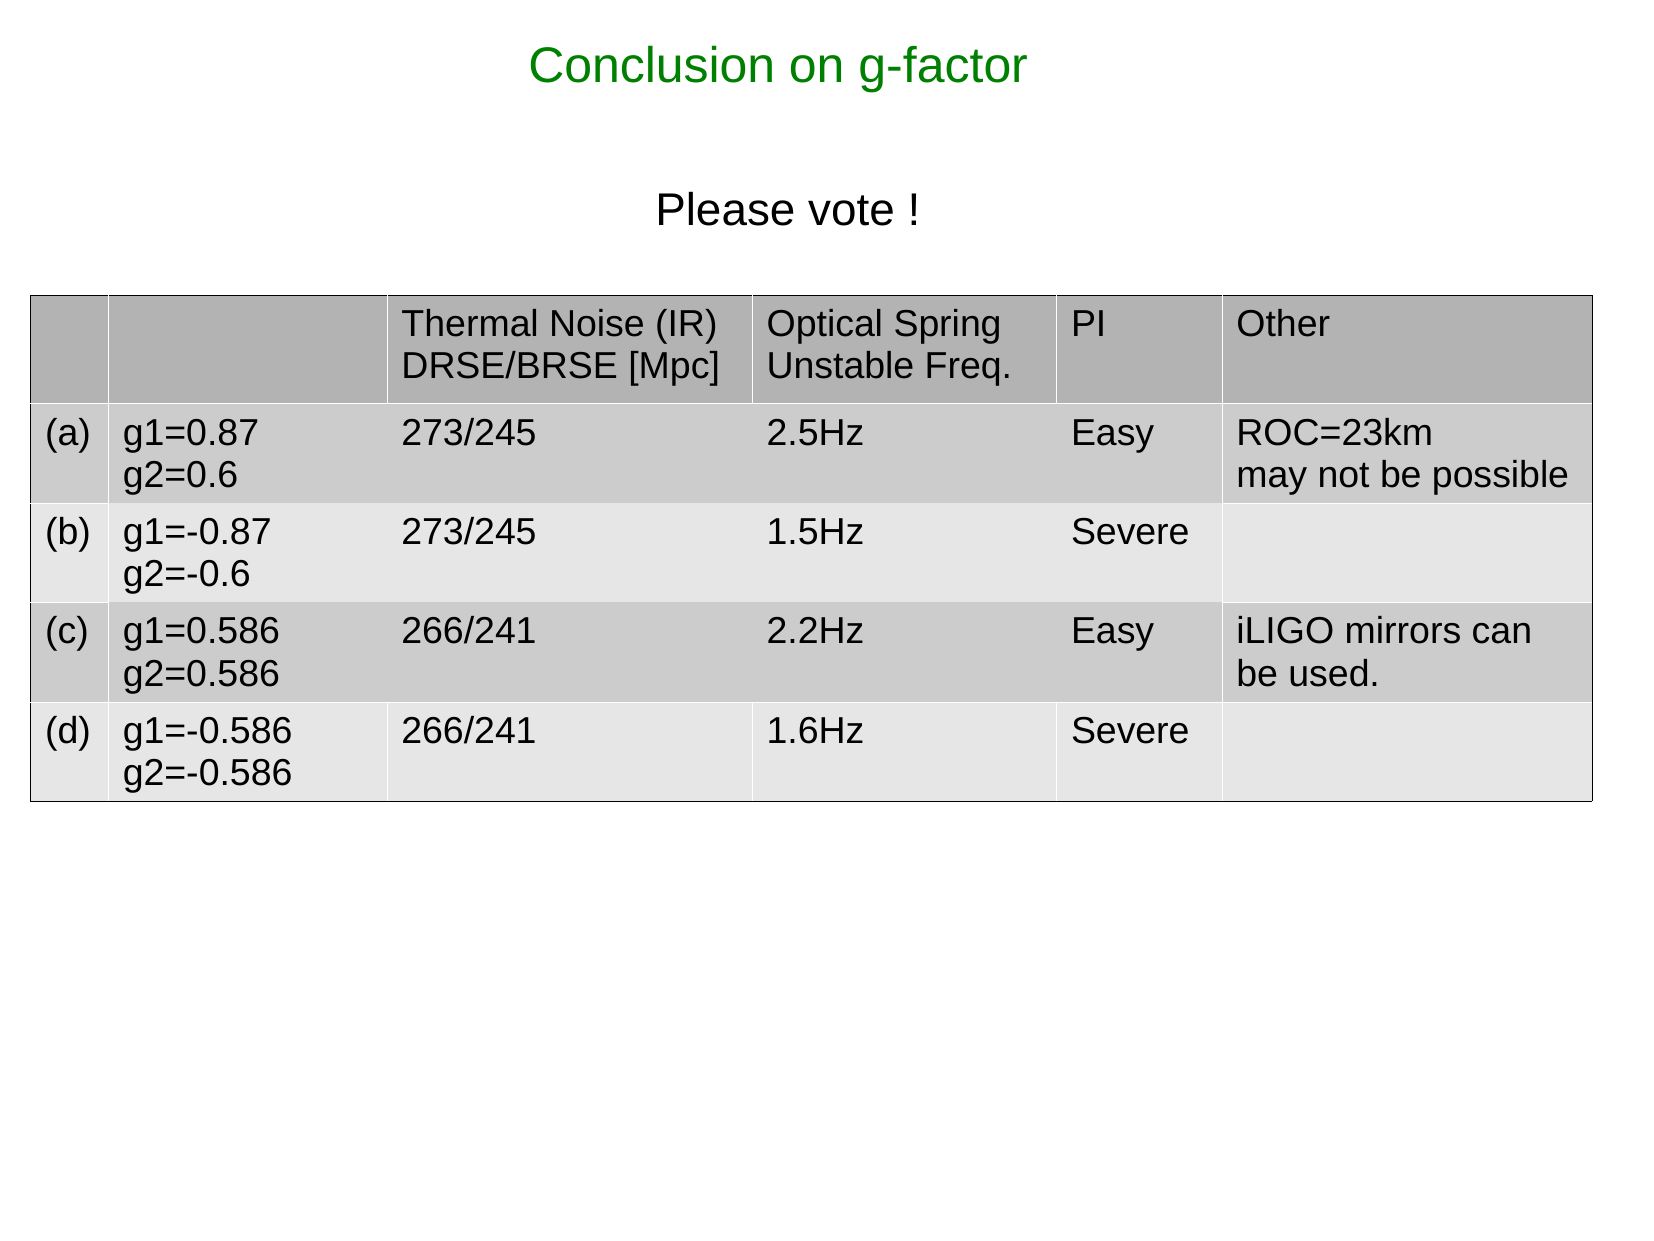

Conclusion on g-factor
Please vote !
| | | Thermal Noise (IR) DRSE/BRSE [Mpc] | Optical Spring Unstable Freq. | PI | Other |
| --- | --- | --- | --- | --- | --- |
| (a) | g1=0.87 g2=0.6 | 273/245 | 2.5Hz | Easy | ROC=23km may not be possible |
| (b) | g1=-0.87 g2=-0.6 | 273/245 | 1.5Hz | Severe | |
| (c) | g1=0.586 g2=0.586 | 266/241 | 2.2Hz | Easy | iLIGO mirrors can be used. |
| (d) | g1=-0.586 g2=-0.586 | 266/241 | 1.6Hz | Severe | |